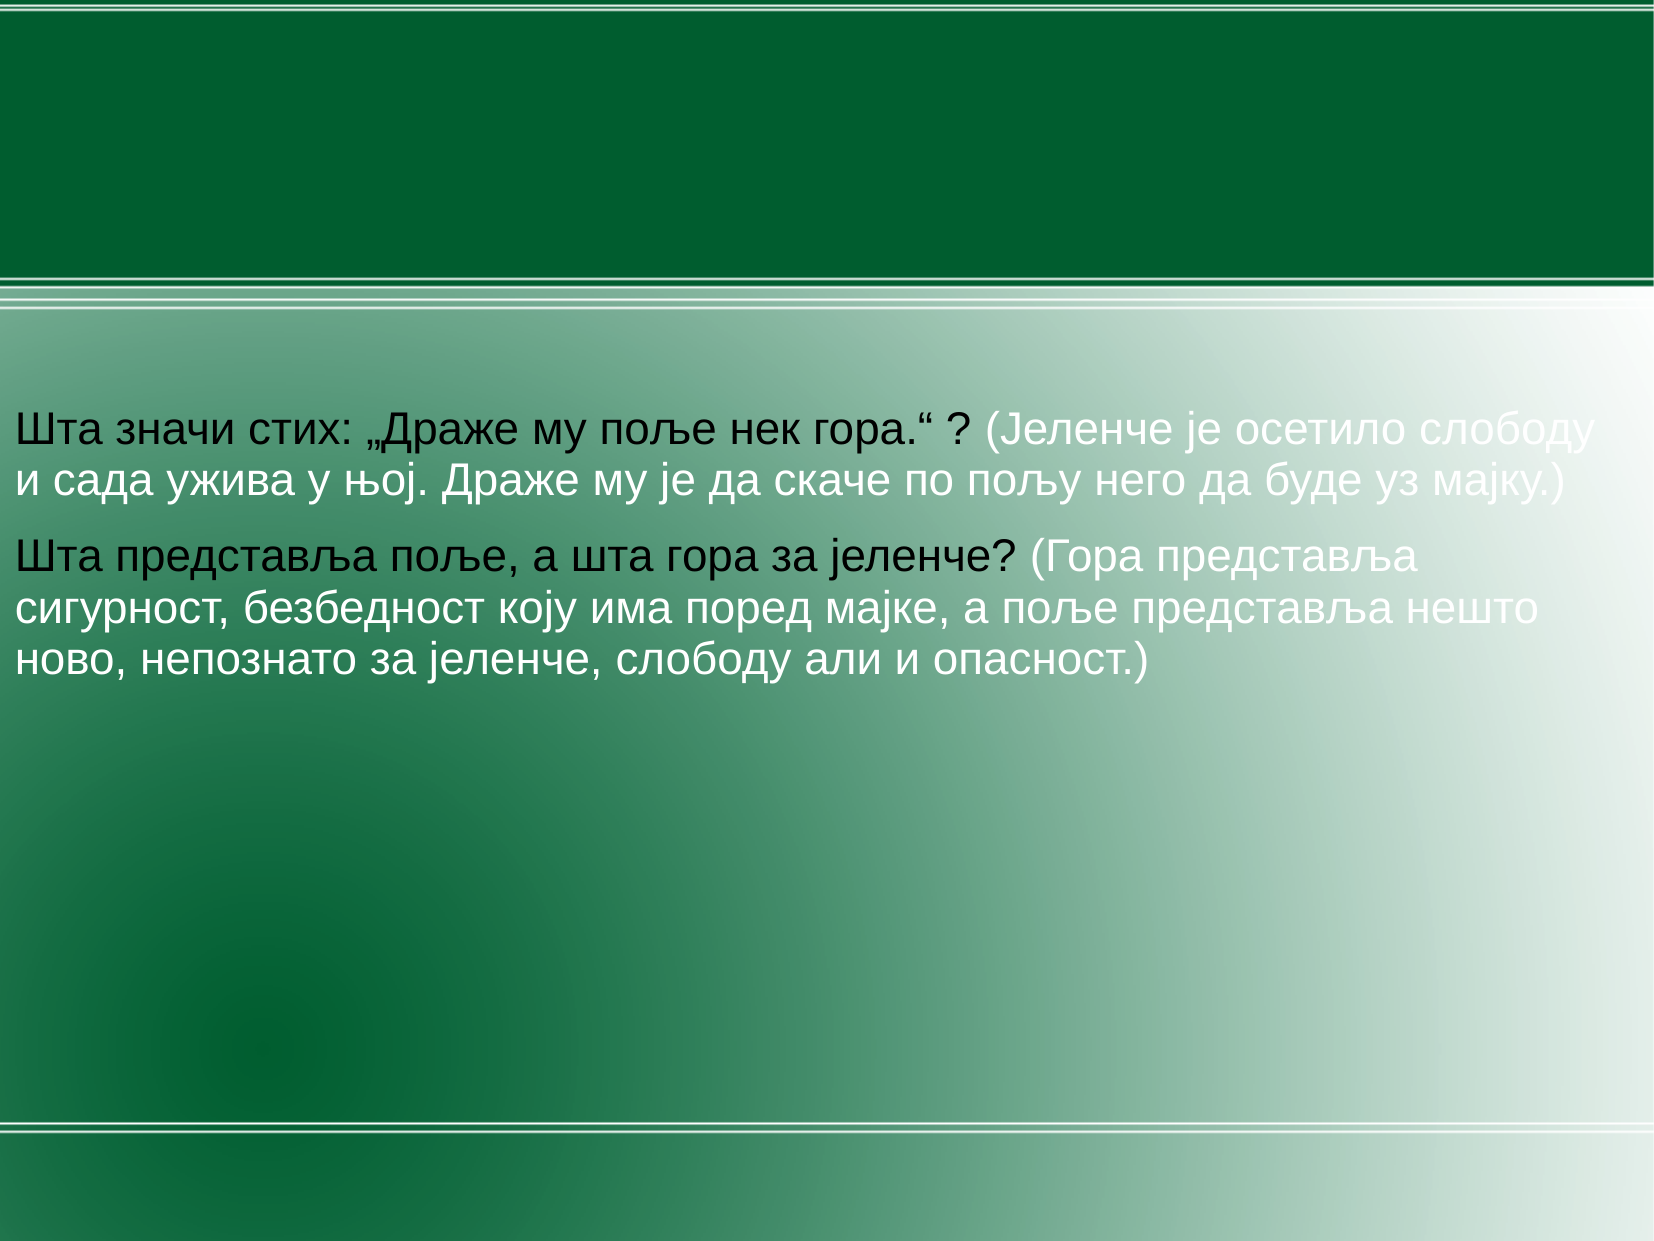

Шта значи стих: „Драже му поље нек гора.“ ? (Јеленче је осетило слободу и сада ужива у њој. Драже му је да скаче по пољу него да буде уз мајку.)
Шта представља поље, а шта гора за јеленче? (Гора представља сигурност, безбедност коју има поред мајке, а поље представља нешто ново, непознато за јеленче, слободу али и опасност.)